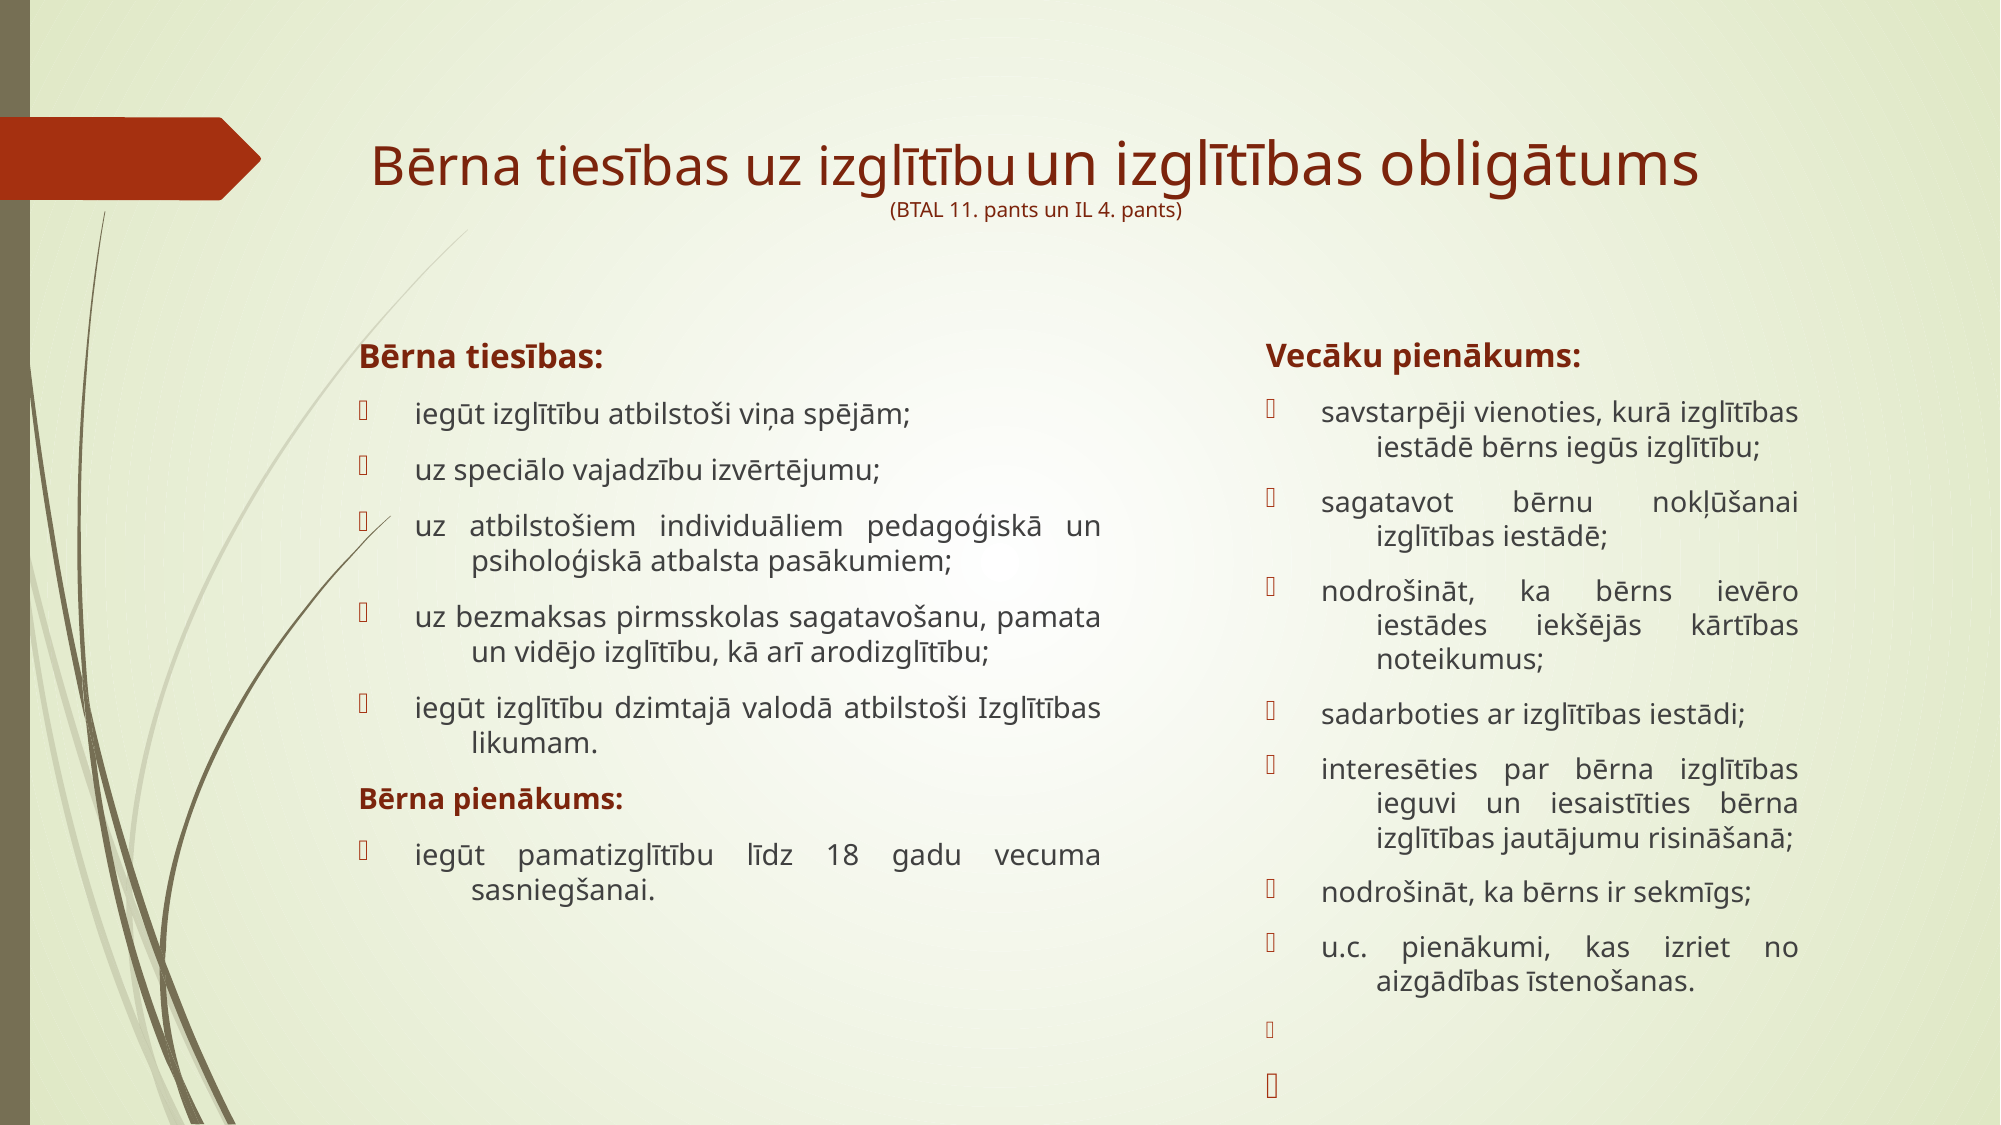

# Bērna tiesības uz izglītību un izglītības obligātums (BTAL 11. pants un IL 4. pants)
Bērna tiesības:
iegūt izglītību atbilstoši viņa spējām;
uz speciālo vajadzību izvērtējumu;
uz atbilstošiem individuāliem pedagoģiskā un psiholoģiskā atbalsta pasākumiem;
uz bezmaksas pirmsskolas sagatavošanu, pamata un vidējo izglītību, kā arī arodizglītību;
iegūt izglītību dzimtajā valodā atbilstoši Izglītības likumam.
Bērna pienākums:
iegūt pamatizglītību līdz 18 gadu vecuma sasniegšanai.
Vecāku pienākums:
savstarpēji vienoties, kurā izglītības iestādē bērns iegūs izglītību;
sagatavot bērnu nokļūšanai izglītības iestādē;
nodrošināt, ka bērns ievēro iestādes iekšējās kārtības noteikumus;
sadarboties ar izglītības iestādi;
interesēties par bērna izglītības ieguvi un iesaistīties bērna izglītības jautājumu risināšanā;
nodrošināt, ka bērns ir sekmīgs;
u.c. pienākumi, kas izriet no aizgādības īstenošanas.